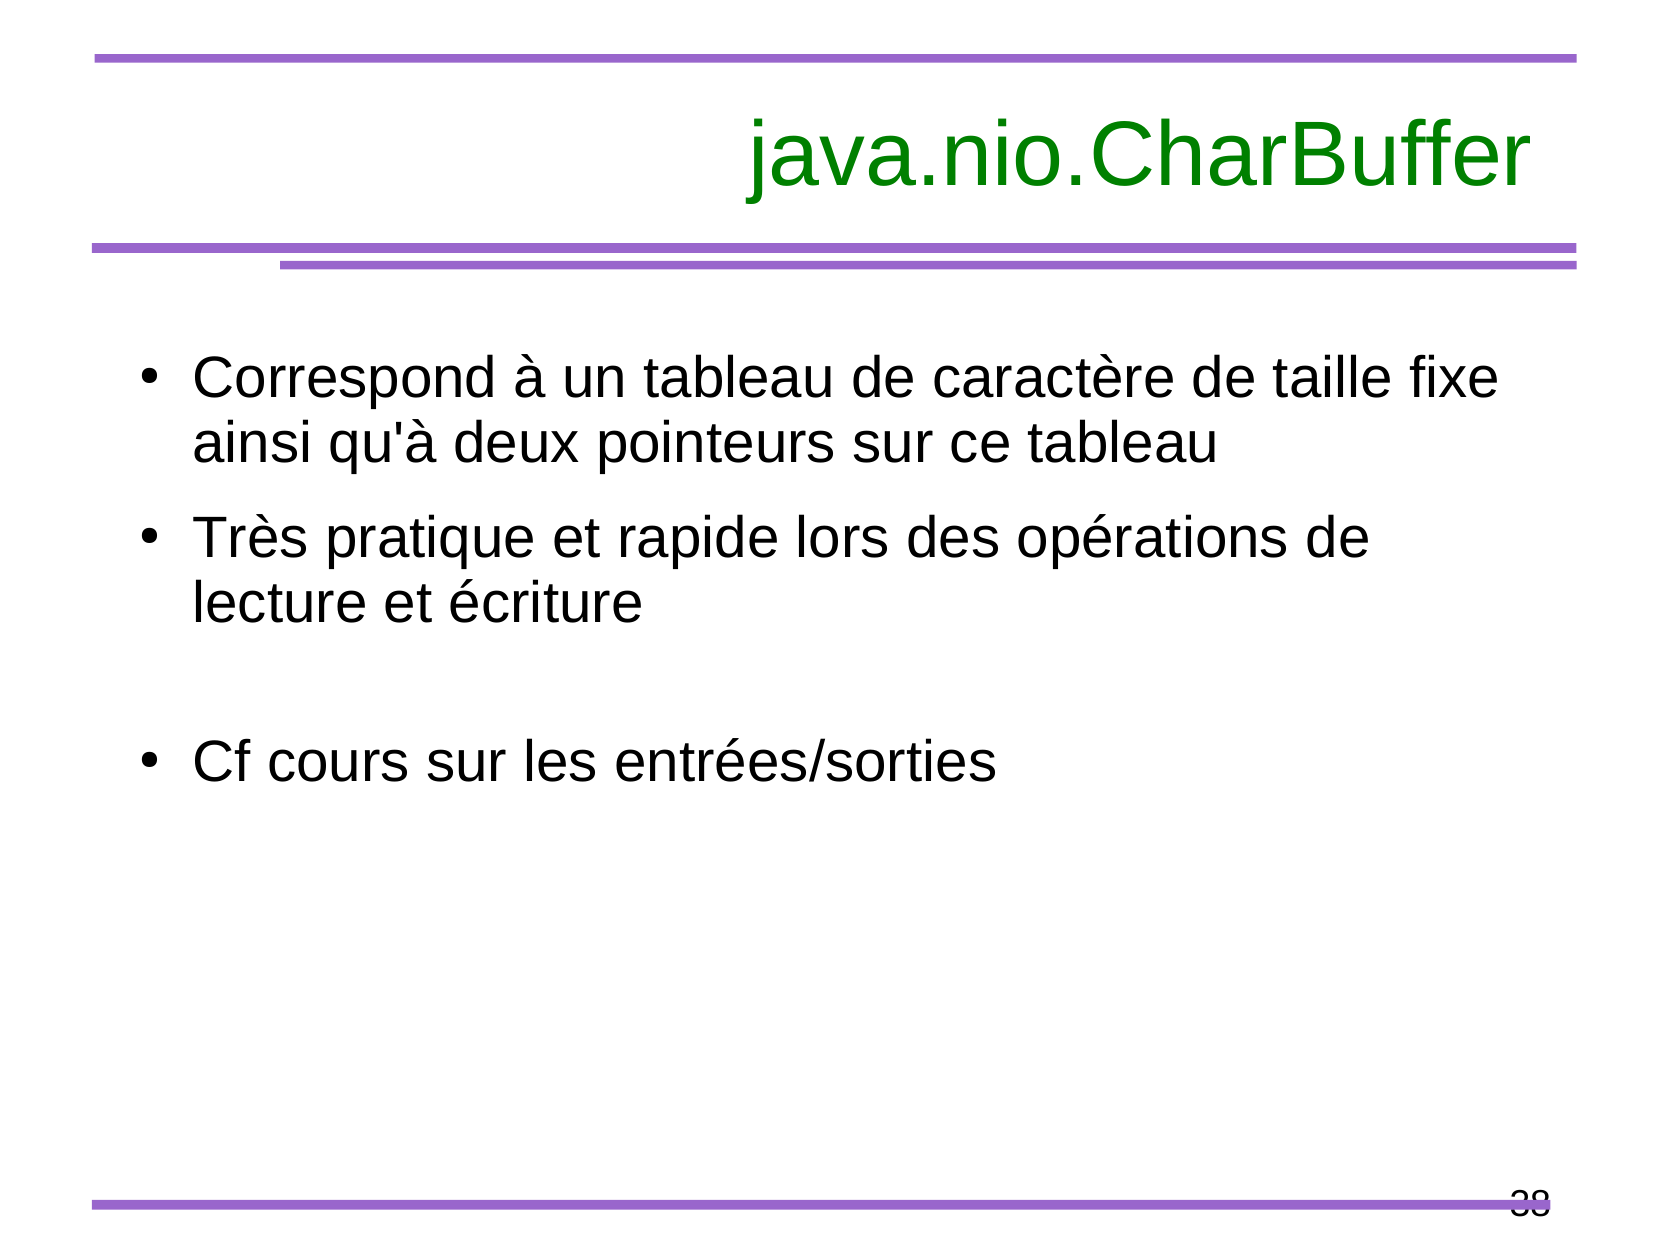

# java.nio.CharBuffer
Correspond à un tableau de caractère de taille fixe ainsi qu'à deux pointeurs sur ce tableau
Très pratique et rapide lors des opérations de lecture et écriture
Cf cours sur les entrées/sorties